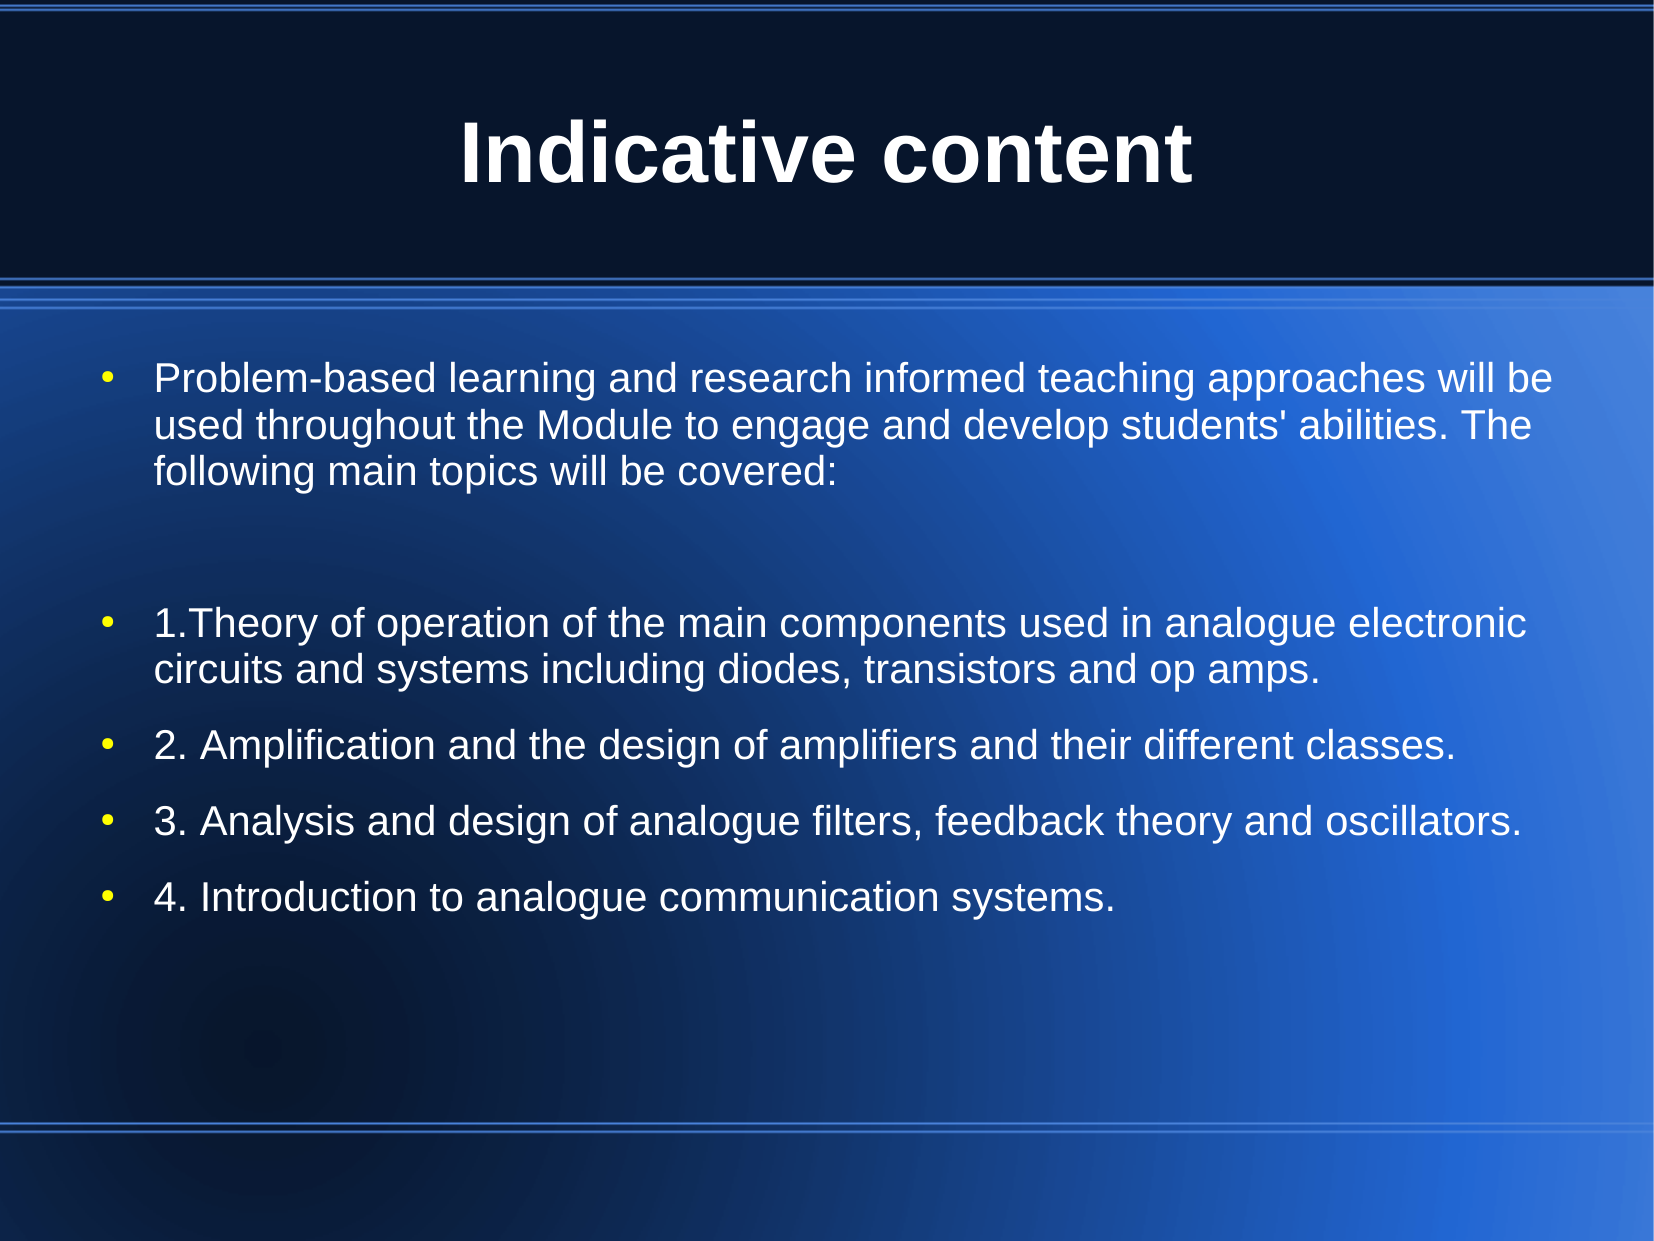

# Indicative content
Problem-based learning and research informed teaching approaches will be used throughout the Module to engage and develop students' abilities. The following main topics will be covered:
1.Theory of operation of the main components used in analogue electronic circuits and systems including diodes, transistors and op amps.
2. Amplification and the design of amplifiers and their different classes.
3. Analysis and design of analogue filters, feedback theory and oscillators.
4. Introduction to analogue communication systems.